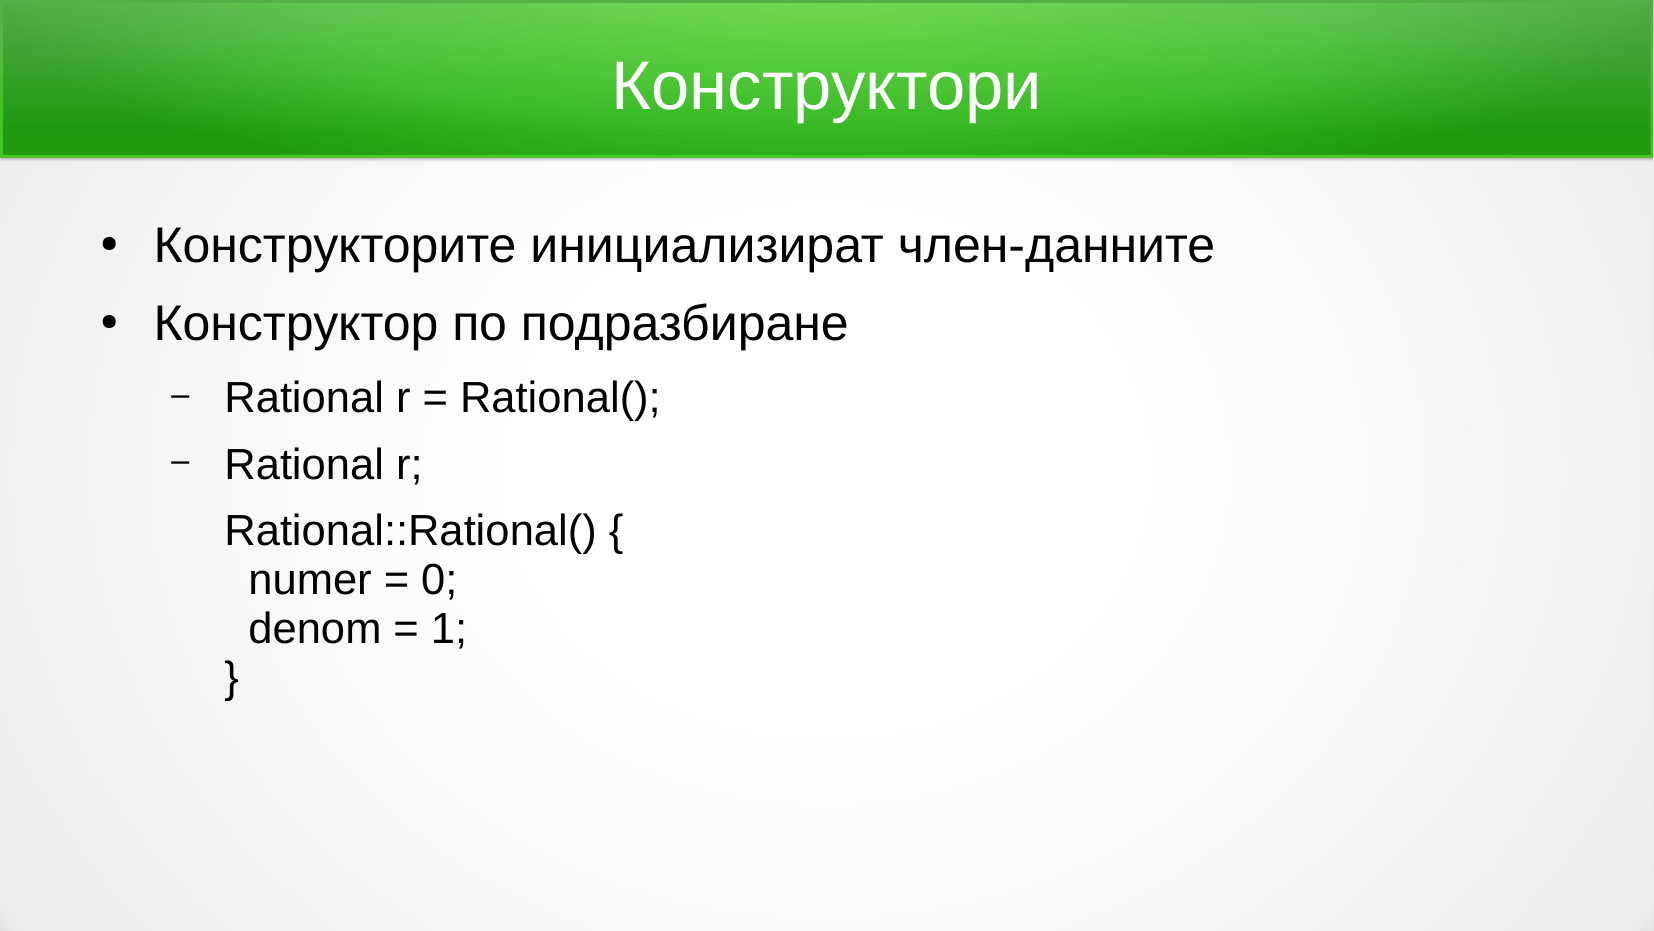

# Конструктори
Конструкторите инициализират член-данните
Конструктор по подразбиране
Rational r = Rational();
Rational r;
Rational::Rational() {
 numer = 0;
 denom = 1;
}